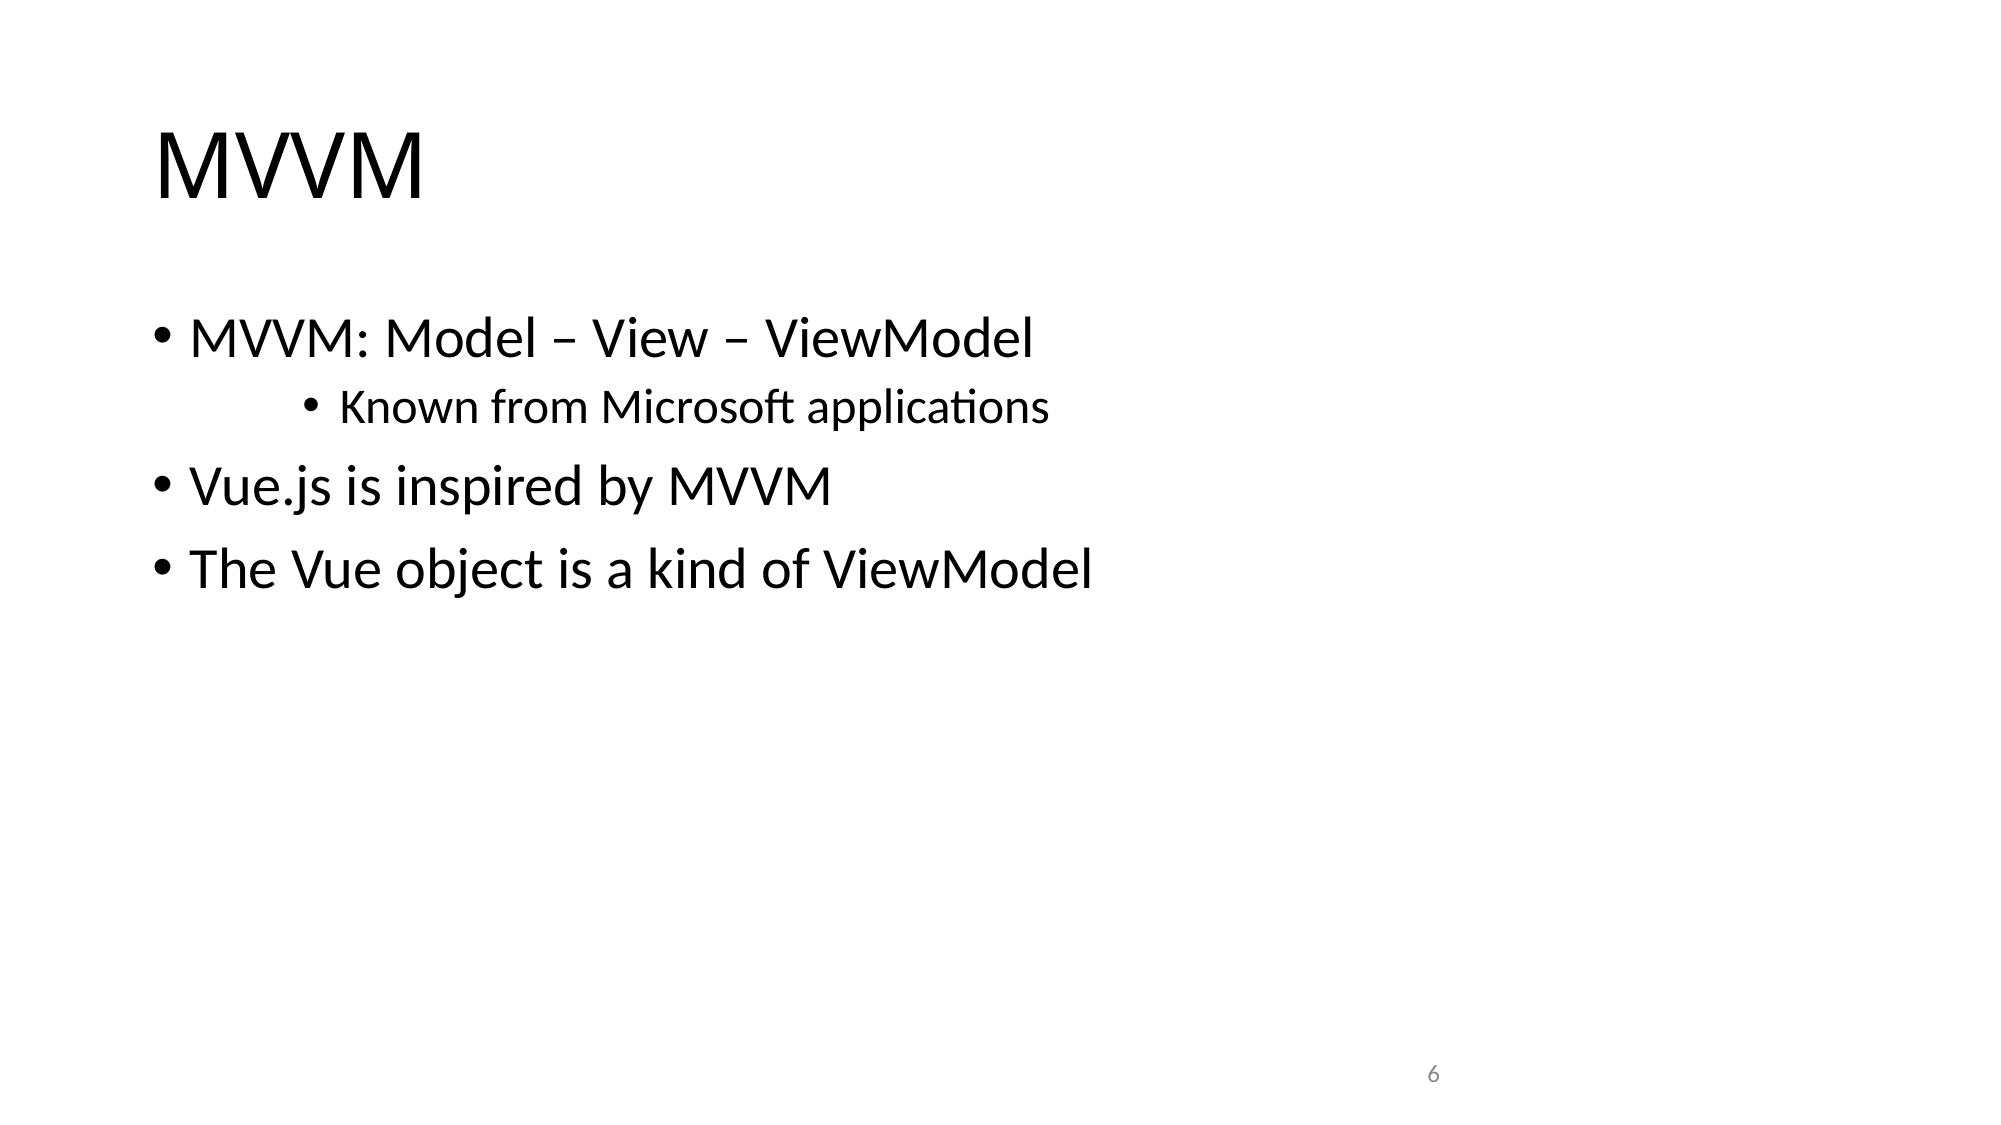

# MVVM
MVVM: Model – View – ViewModel
Known from Microsoft applications
Vue.js is inspired by MVVM
The Vue object is a kind of ViewModel